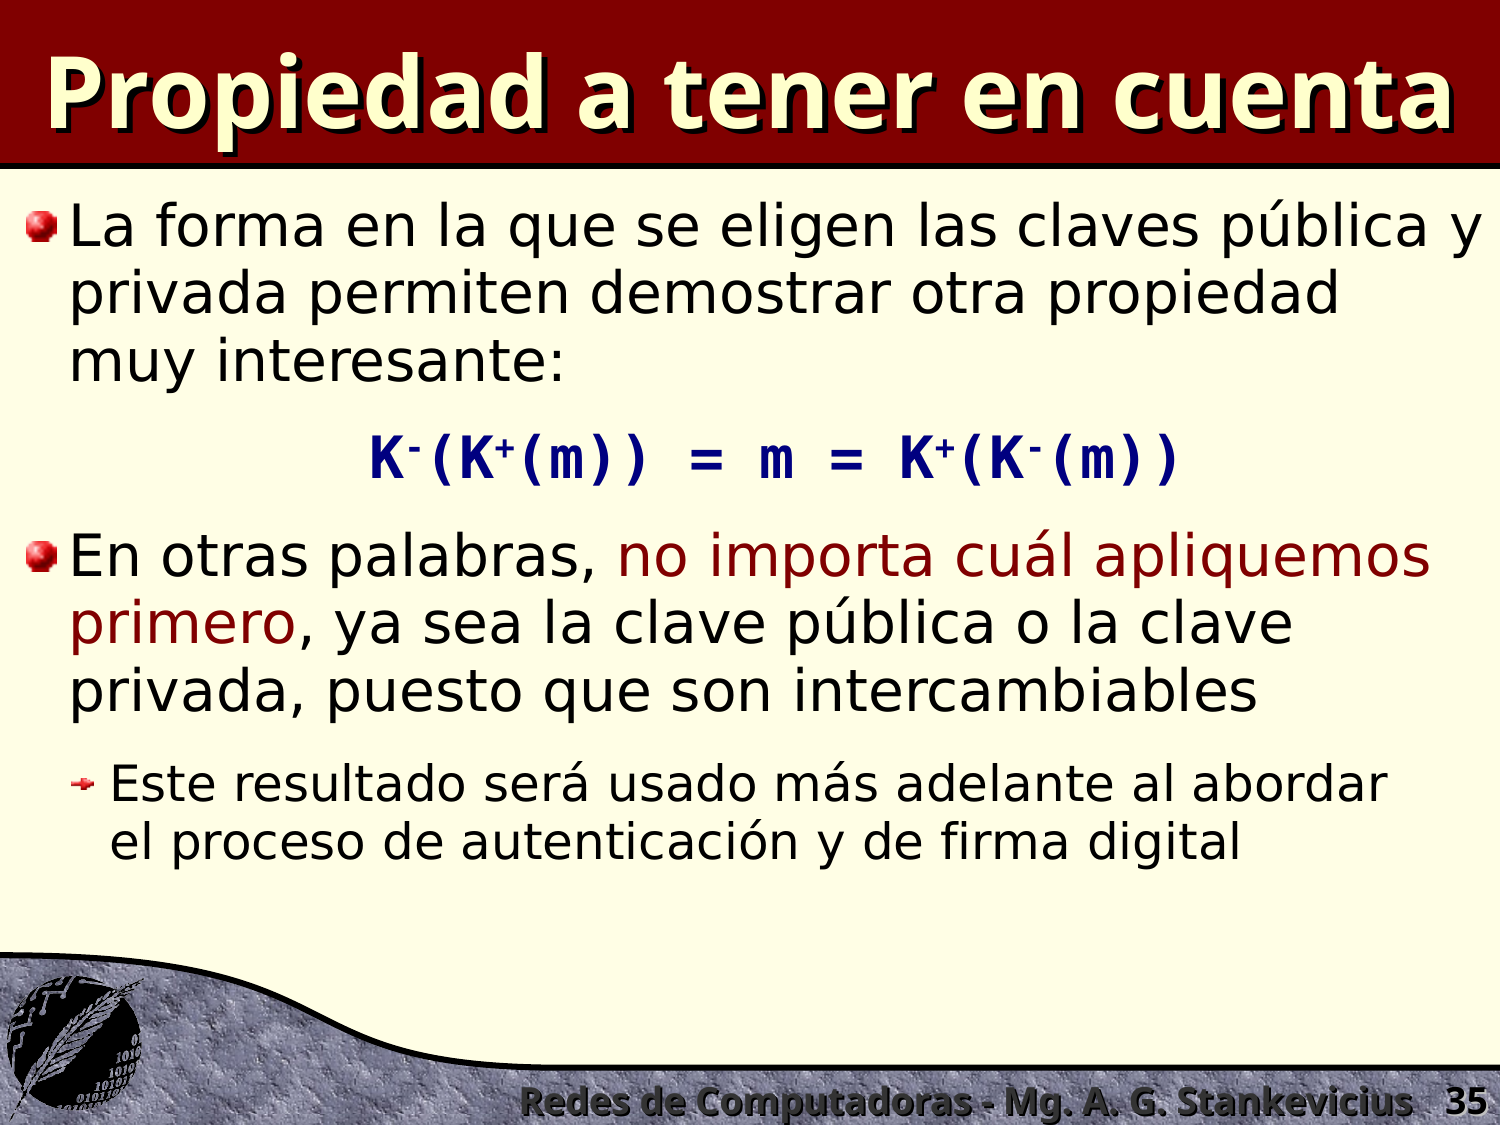

# Propiedad a tener en cuenta
La forma en la que se eligen las claves pública y privada permiten demostrar otra propiedad muy interesante:
K-(K+(m)) = m = K+(K-(m))
En otras palabras, no importa cuál apliquemos primero, ya sea la clave pública o la clave privada, puesto que son intercambiables
Este resultado será usado más adelante al abordar
el proceso de autenticación y de firma digital
35